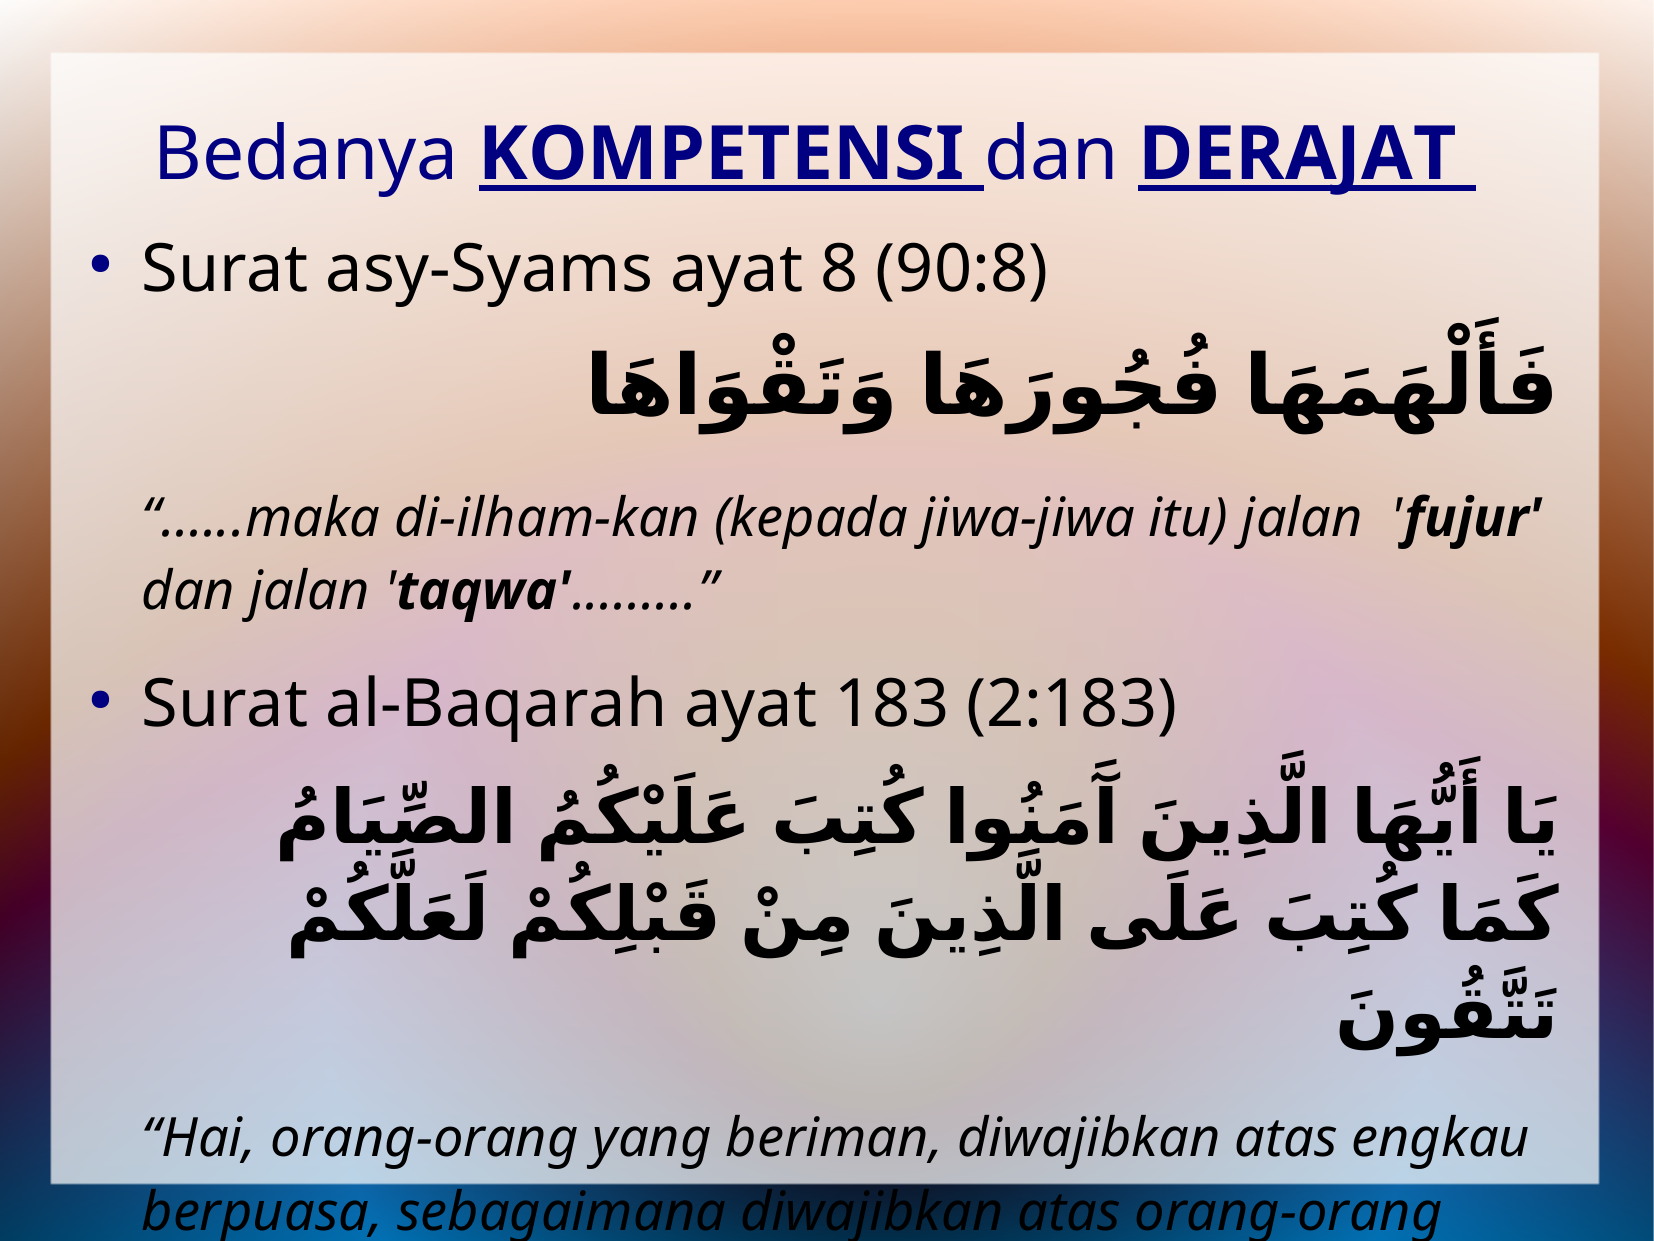

# Bedanya KOMPETENSI dan DERAJAT
Surat asy-Syams ayat 8 (90:8)
فَأَلْهَمَهَا فُجُورَهَا وَتَقْوَاهَا
“......maka di-ilham-kan (kepada jiwa-jiwa itu) jalan 'fujur' dan jalan 'taqwa'.........”
Surat al-Baqarah ayat 183 (2:183)
يَا أَيُّهَا الَّذِينَ آَمَنُوا كُتِبَ عَلَيْكُمُ الصِّيَامُ كَمَا كُتِبَ عَلَى الَّذِينَ مِنْ قَبْلِكُمْ لَعَلَّكُمْ تَتَّقُونَ
“Hai, orang-orang yang beriman, diwajibkan atas engkau berpuasa, sebagaimana diwajibkan atas orang-orang sebelum engkau, agar engkau ber-'taqwa'........”